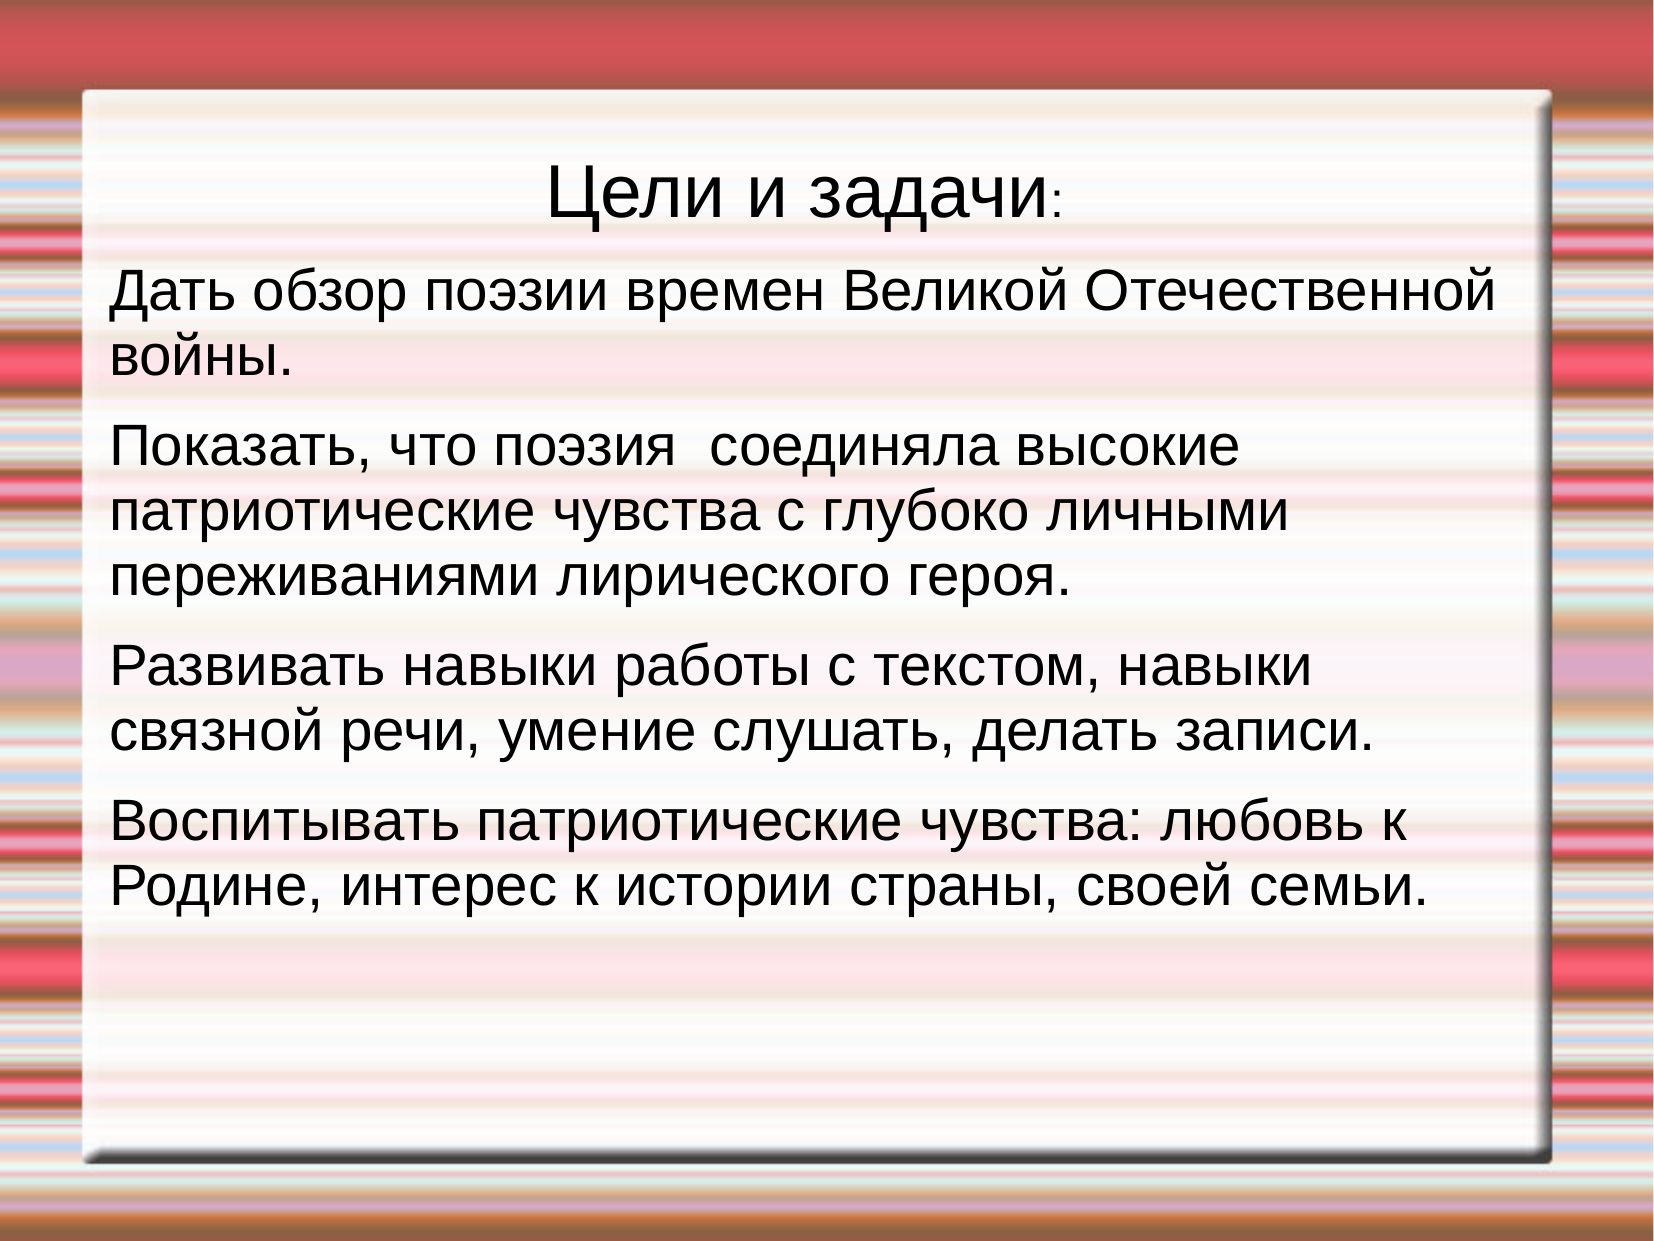

#
 Цели и задачи:
Дать обзор поэзии времен Великой Отечественной войны.
Показать, что поэзия соединяла высокие патриотические чувства с глубоко личными переживаниями лирического героя.
Развивать навыки работы с текстом, навыки связной речи, умение слушать, делать записи.
Воспитывать патриотические чувства: любовь к Родине, интерес к истории страны, своей семьи.